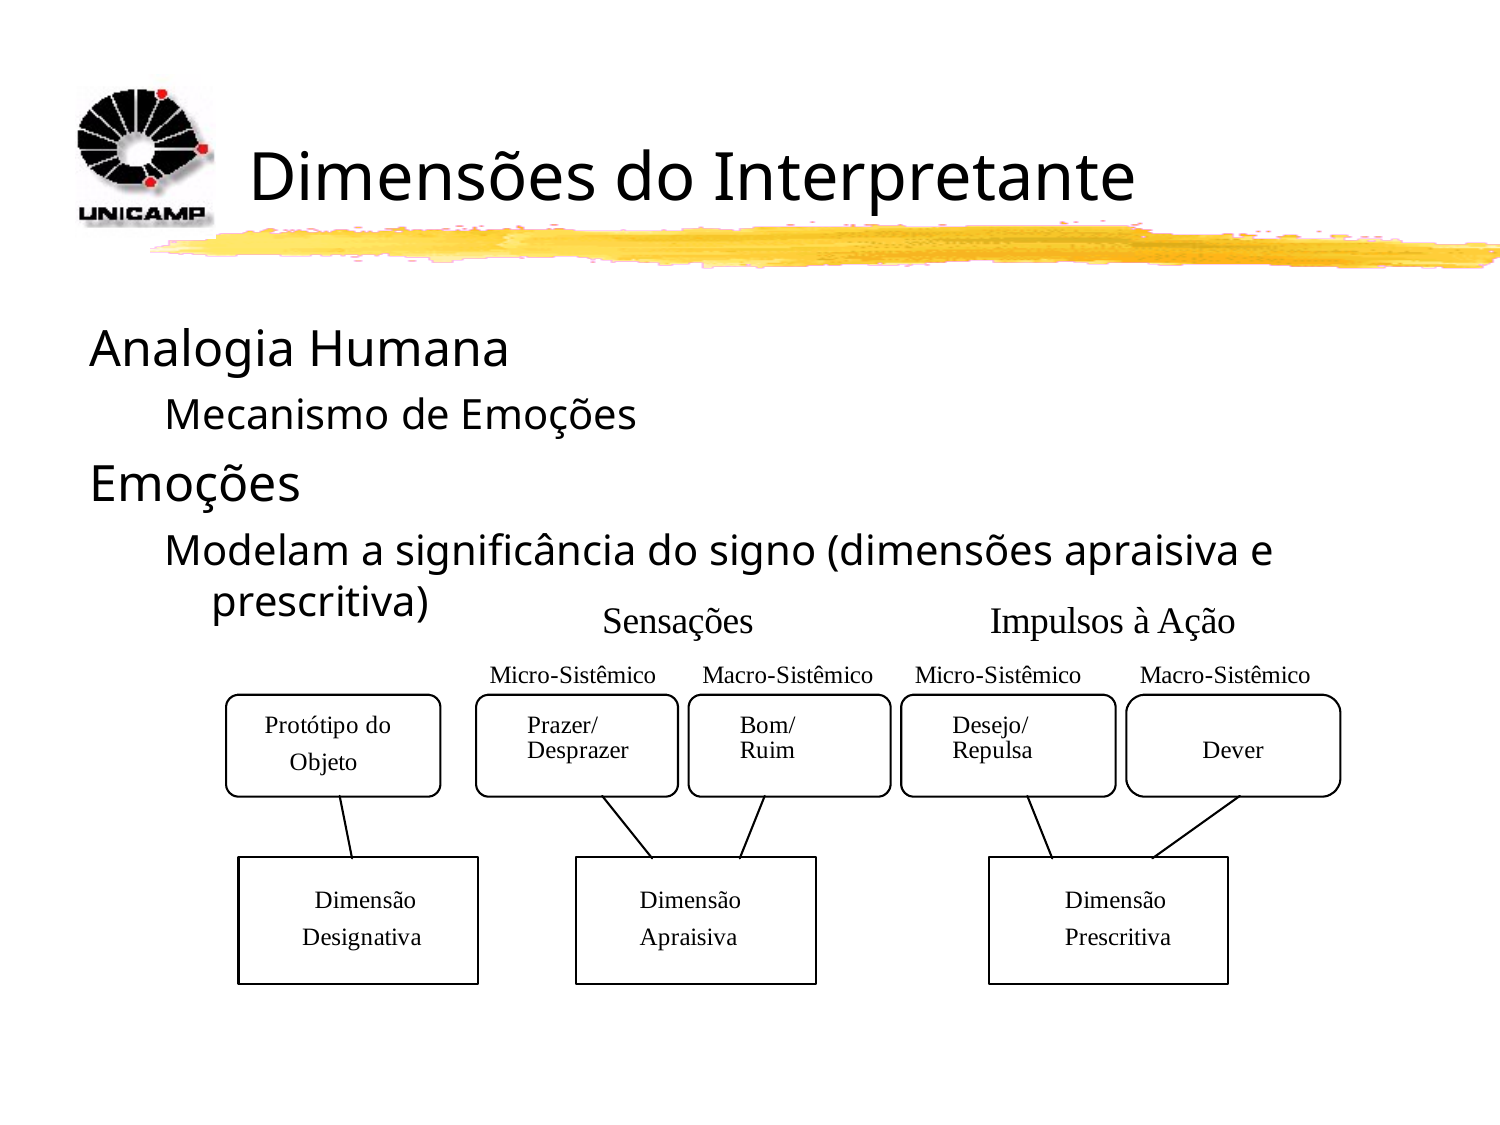

# Dimensões do Interpretante
Analogia Humana
Mecanismo de Emoções
Emoções
Modelam a significância do signo (dimensões apraisiva e prescritiva)